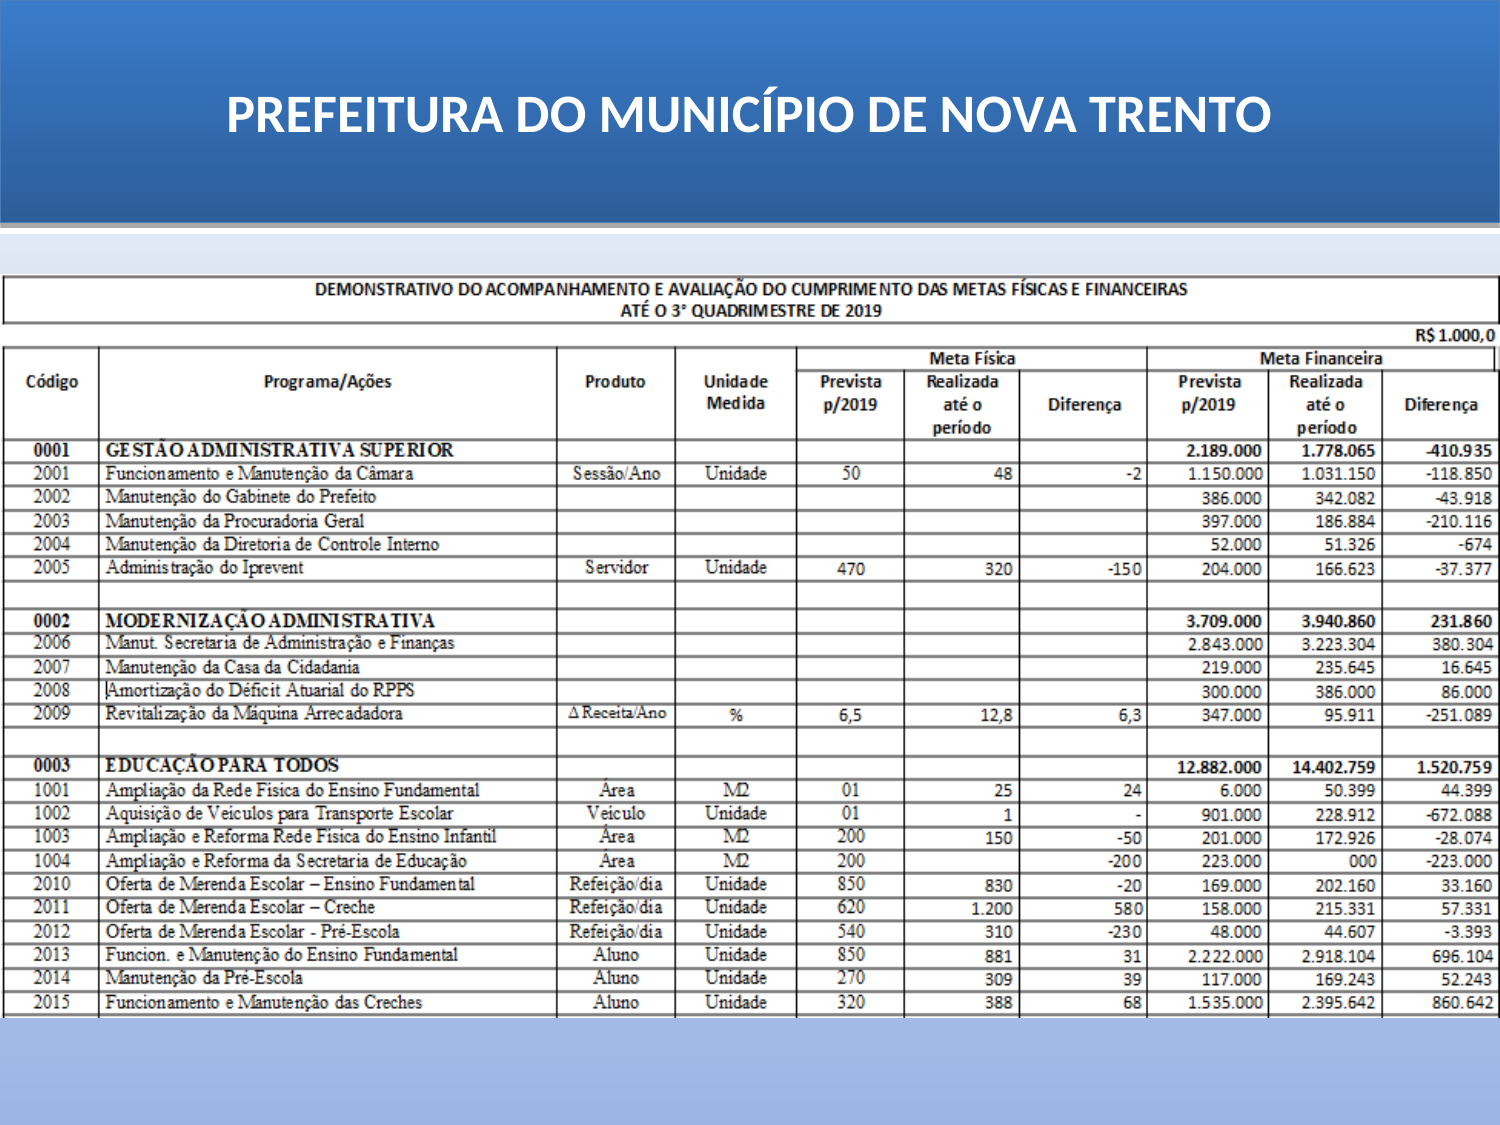

# PREFEITURA DO MUNICÍPIO DE NOVA TRENTO